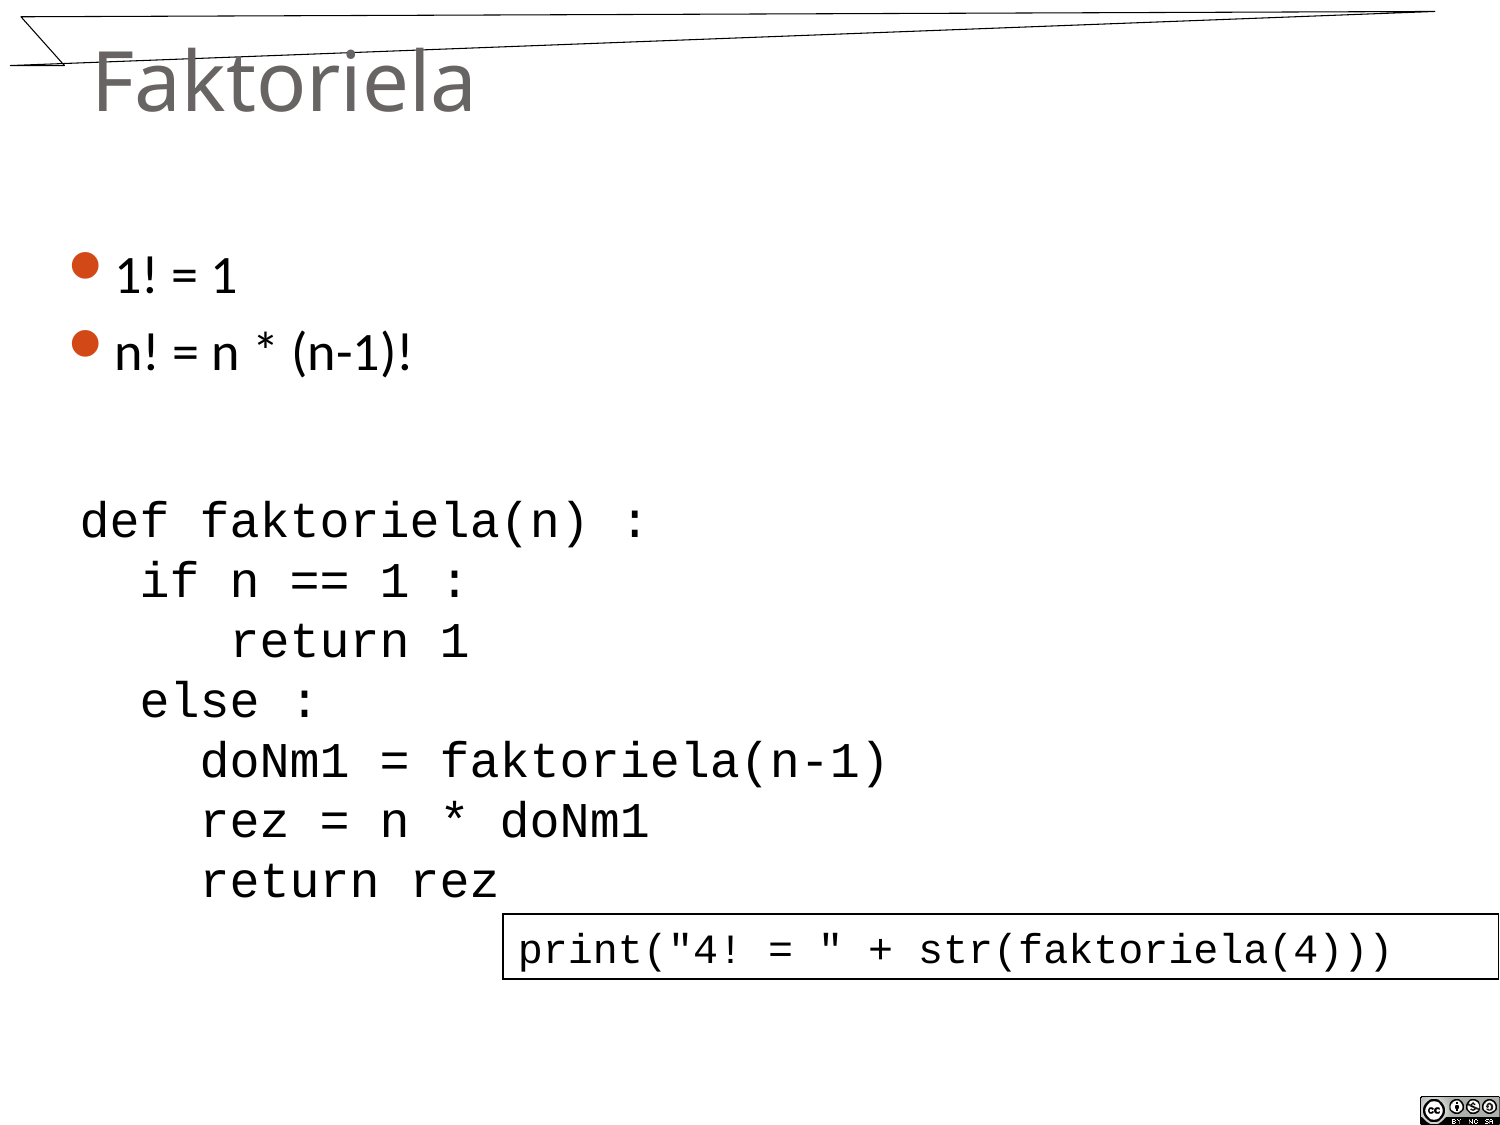

# Faktoriela
1! = 1
n! = n * (n-1)!
def faktoriela(n) :
 if n == 1 :
 return 1
 else :
 doNm1 = faktoriela(n-1)
 rez = n * doNm1
 return rez
print("4! = " + str(faktoriela(4)))